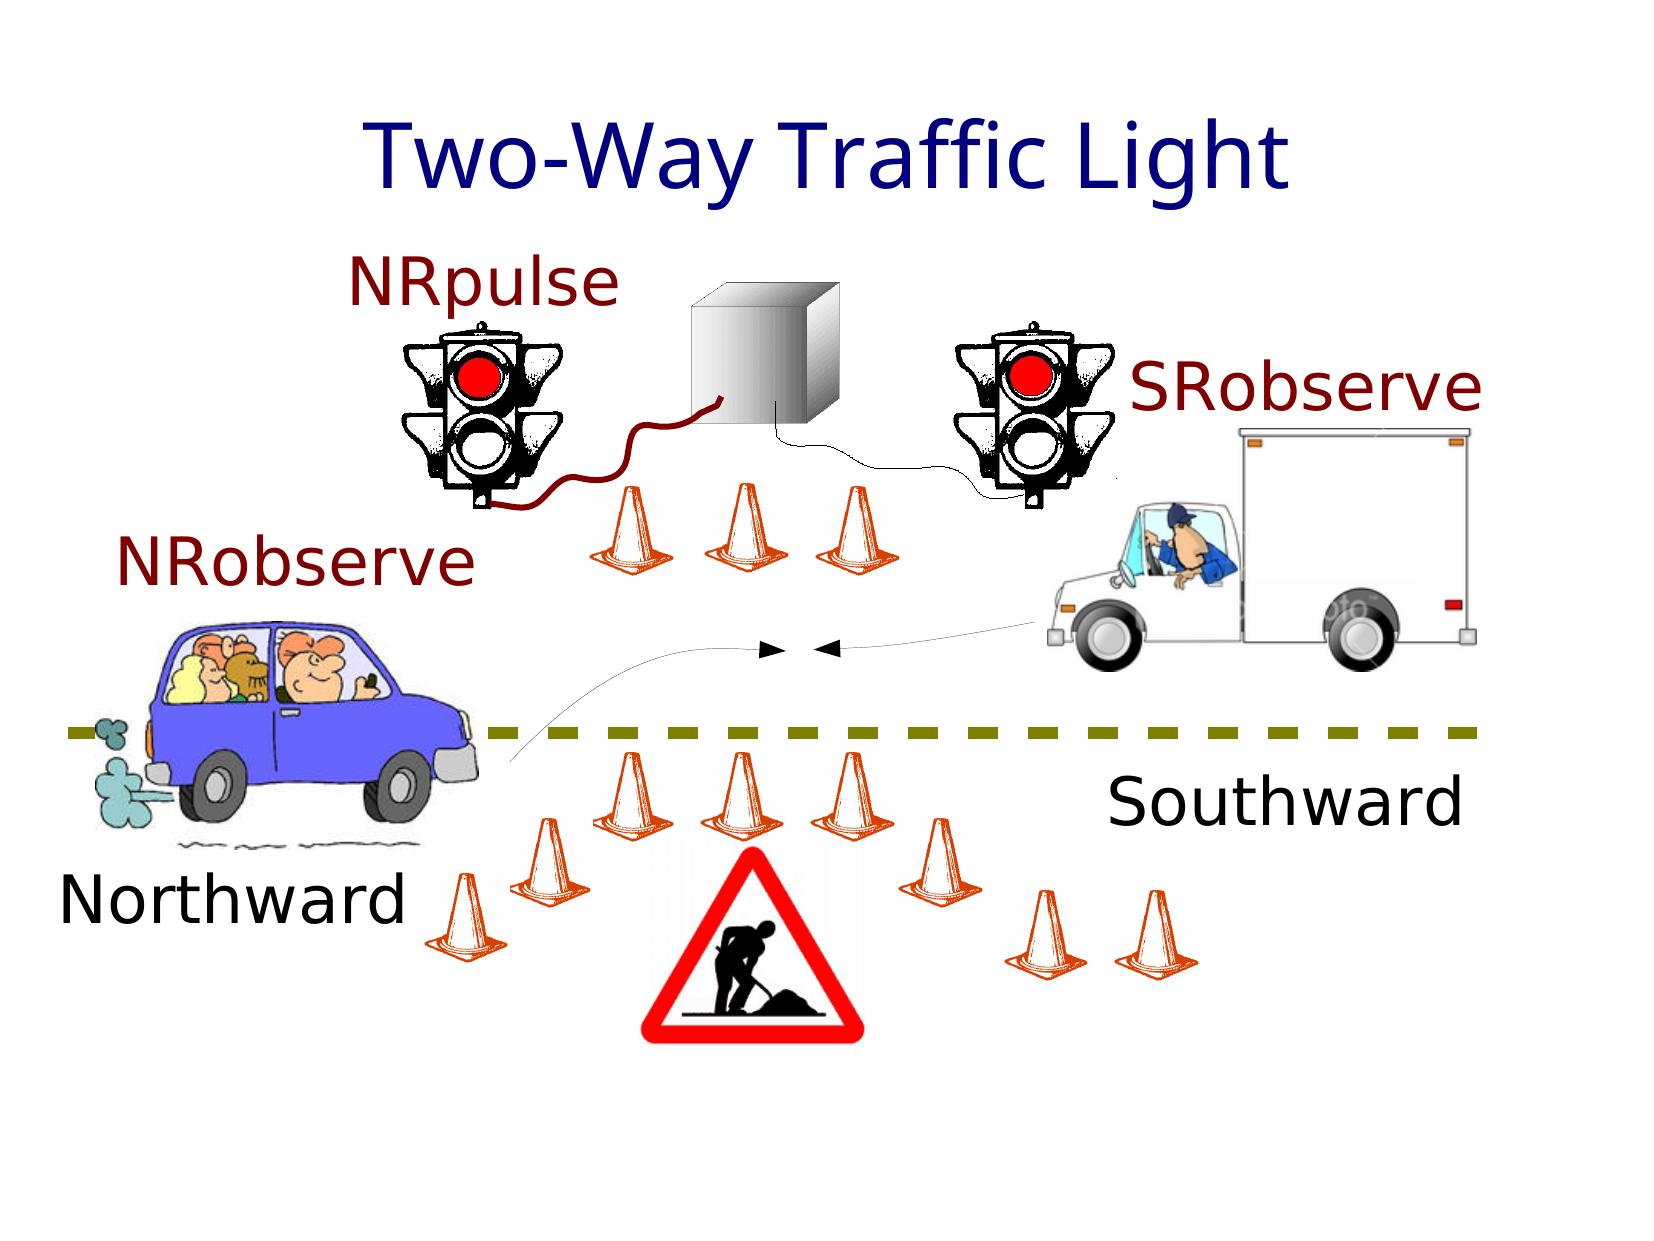

# Two-Way Traffic Light
NRpulse
SRobserve
NRobserve
Southward
Northward